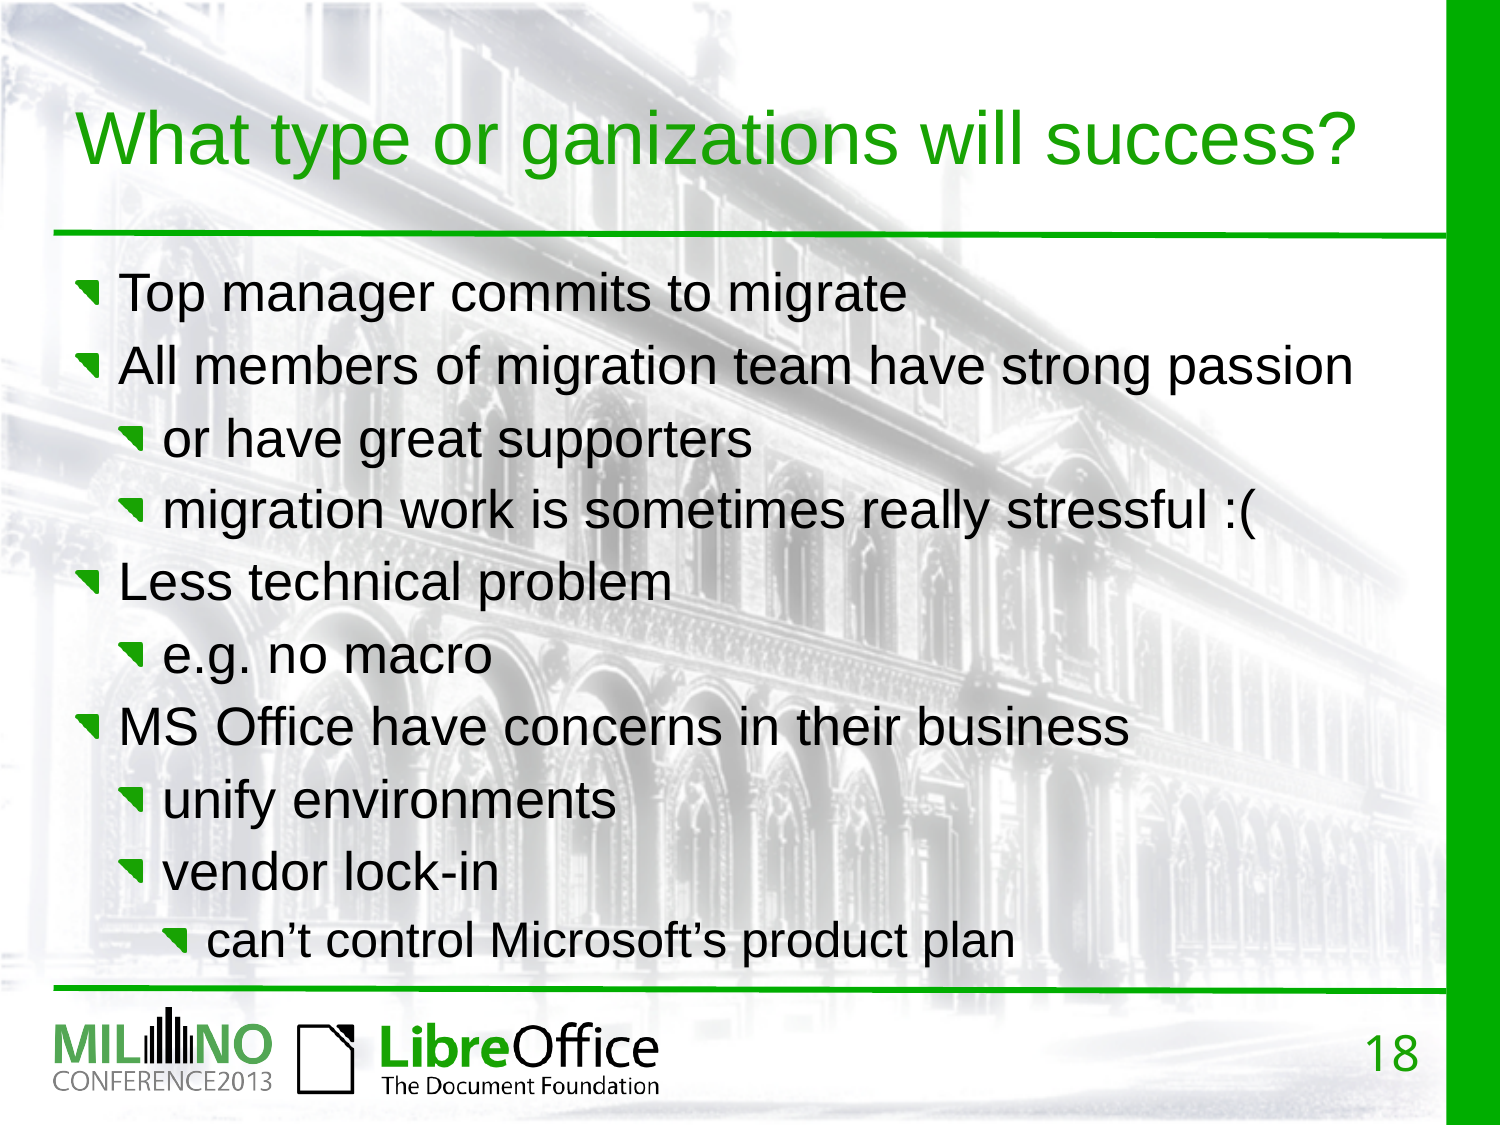

# What type or ganizations will success?
Top manager commits to migrate
All members of migration team have strong passion
or have great supporters
migration work is sometimes really stressful :(
Less technical problem
e.g. no macro
MS Office have concerns in their business
unify environments
vendor lock-in
can’t control Microsoft’s product plan
18